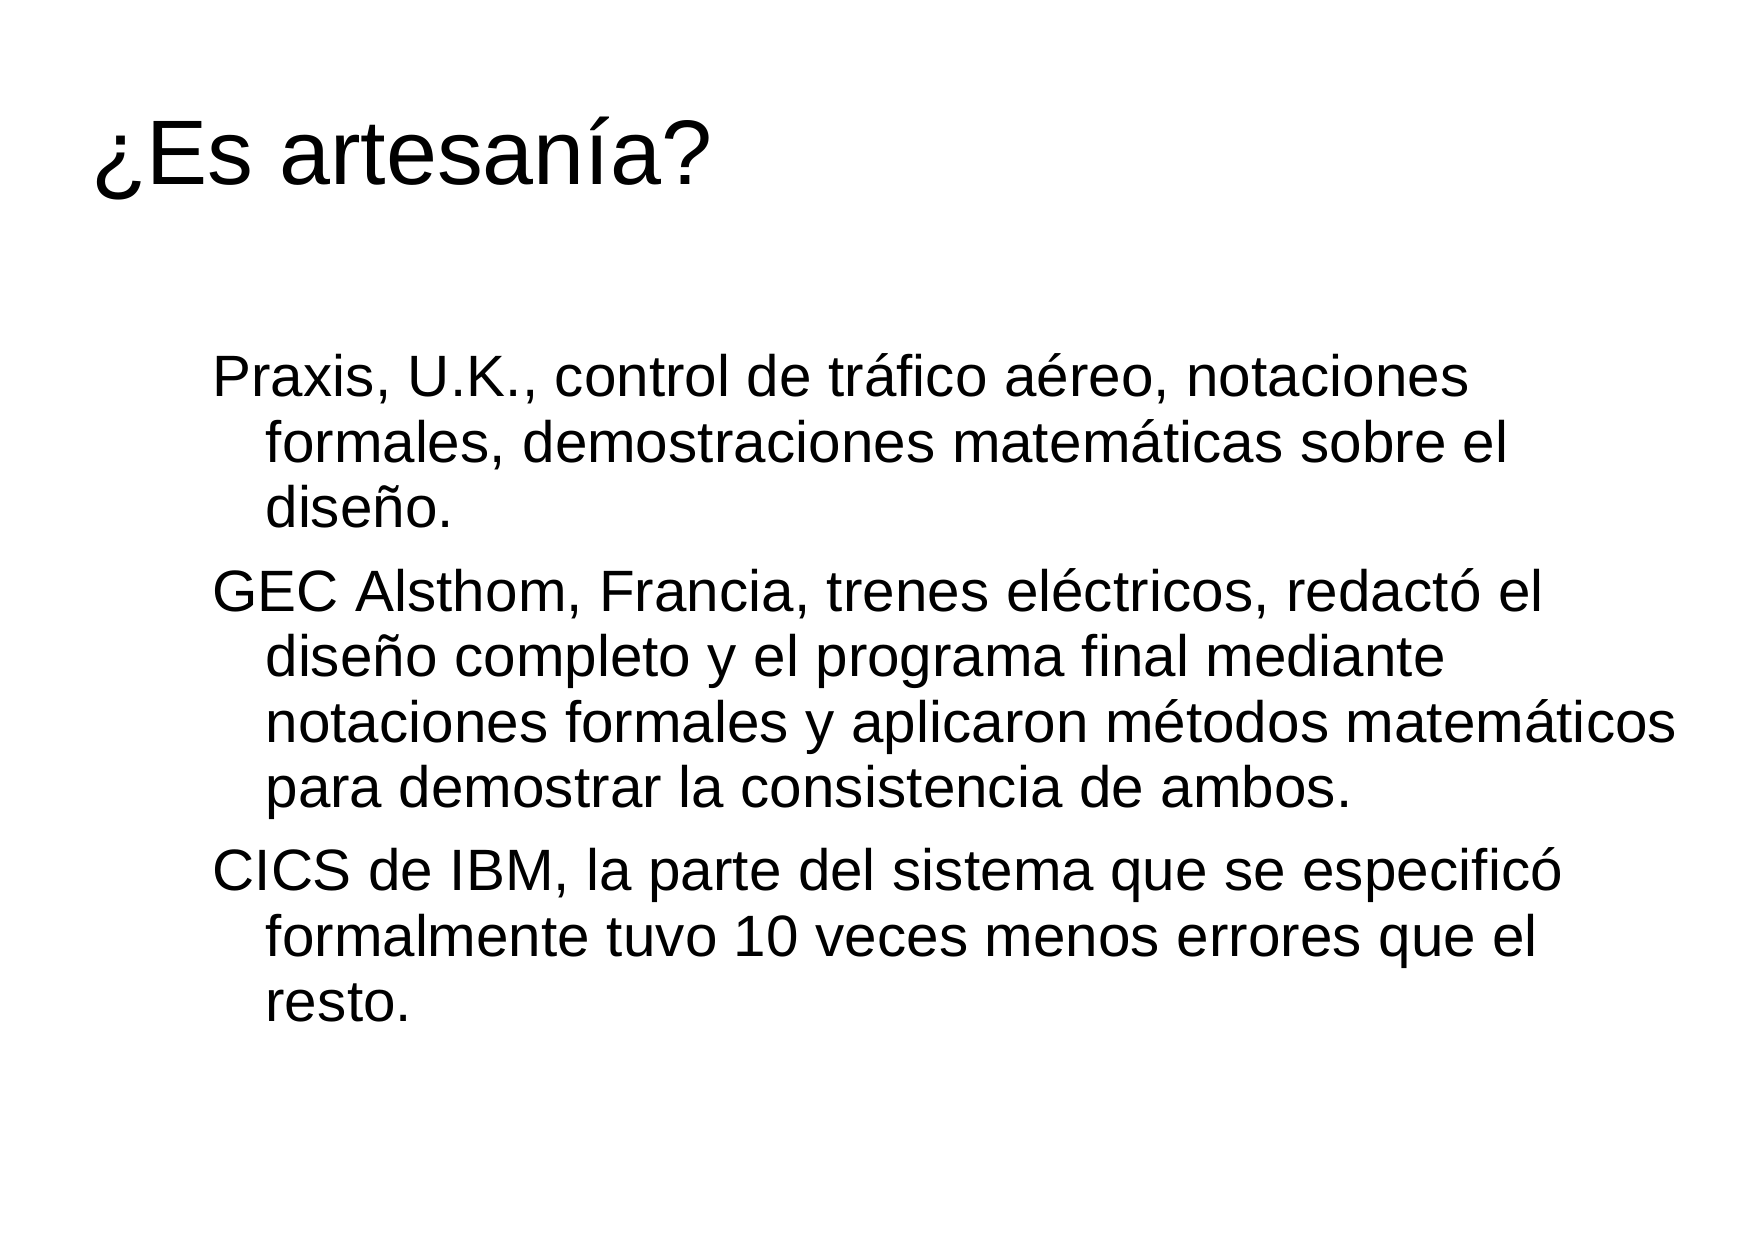

# ¿Es artesanía?
Praxis, U.K., control de tráfico aéreo, notaciones formales, demostraciones matemáticas sobre el diseño.
GEC Alsthom, Francia, trenes eléctricos, redactó el diseño completo y el programa final mediante notaciones formales y aplicaron métodos matemáticos para demostrar la consistencia de ambos.
CICS de IBM, la parte del sistema que se especificó formalmente tuvo 10 veces menos errores que el resto.